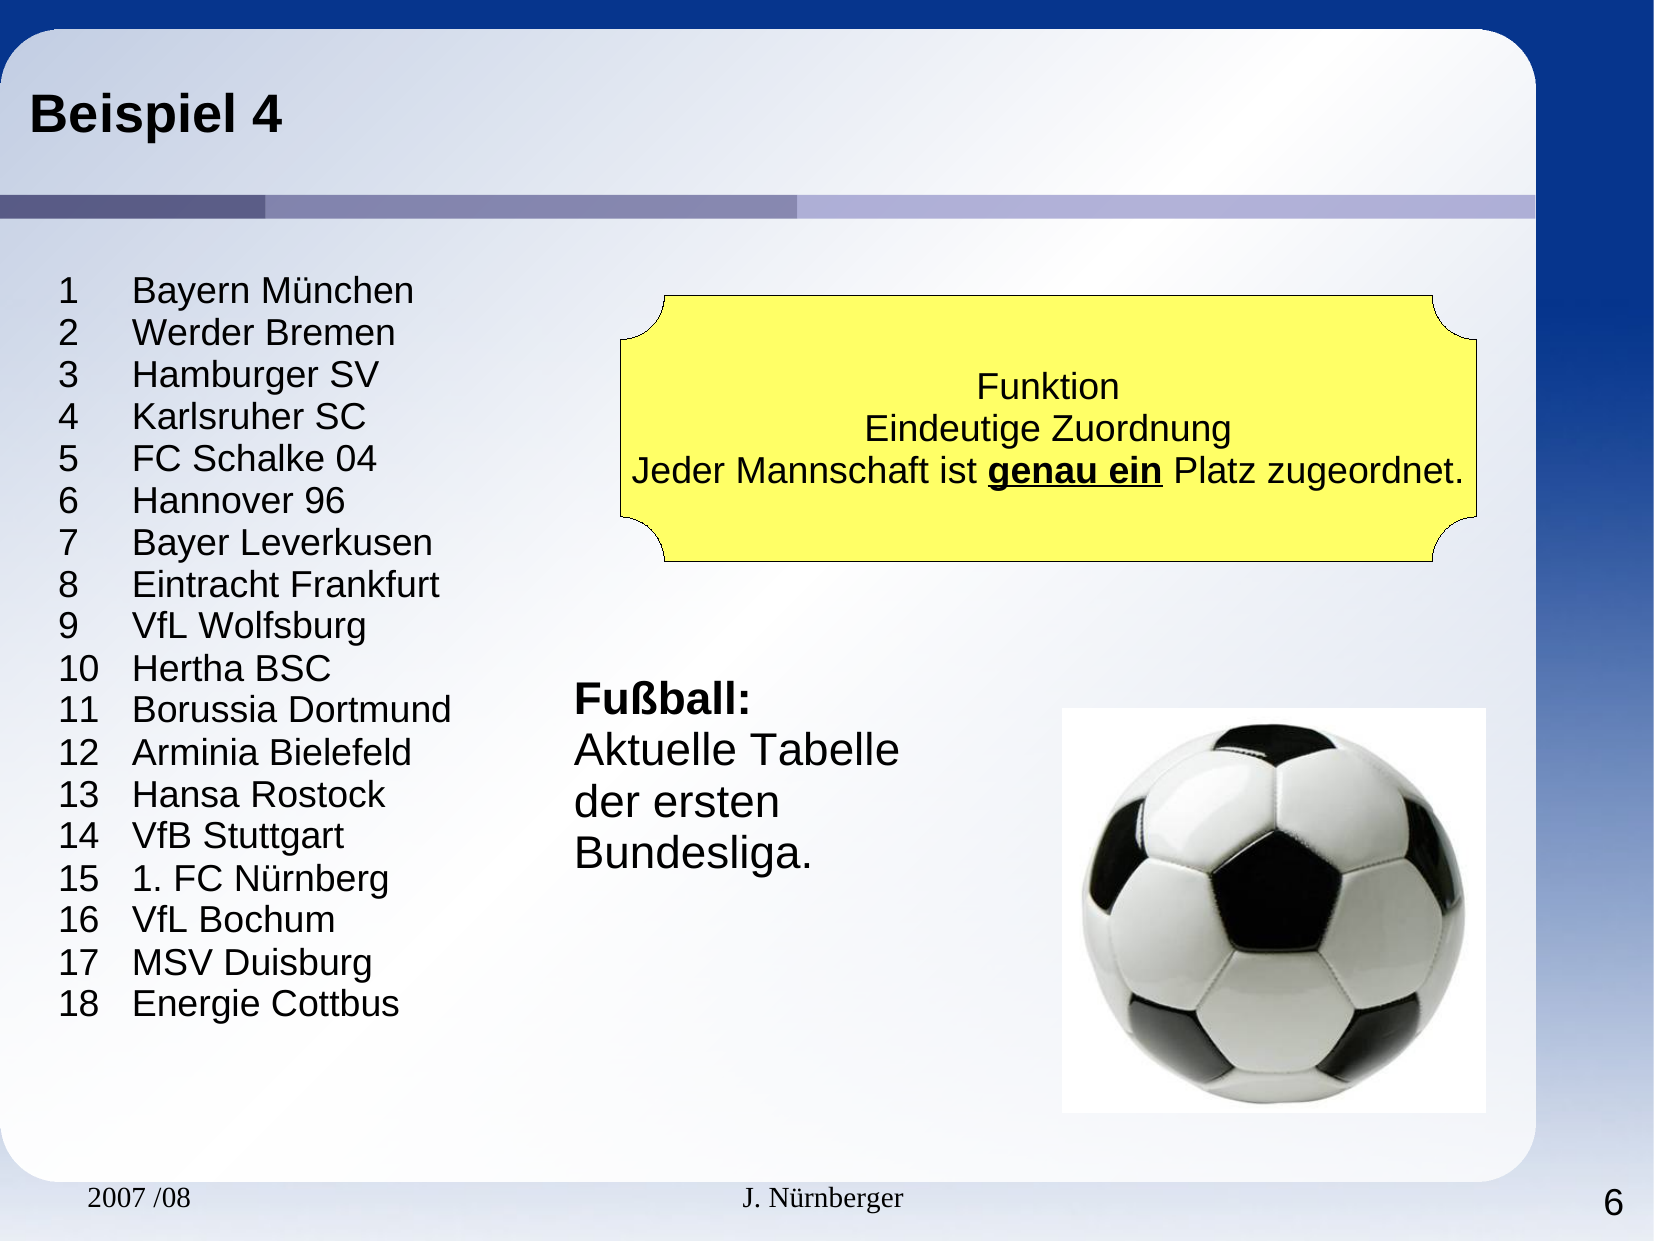

# Beispiel 4
1 	Bayern München
2 	Werder Bremen
3 	Hamburger SV
4 	Karlsruher SC
5 	FC Schalke 04
6 	Hannover 96
7 	Bayer Leverkusen
8 	Eintracht Frankfurt
9 	VfL Wolfsburg
10 	Hertha BSC
11 	Borussia Dortmund
12 	Arminia Bielefeld
13 	Hansa Rostock
14 	VfB Stuttgart
15 	1. FC Nürnberg
16 	VfL Bochum
17 	MSV Duisburg
18 	Energie Cottbus
Funktion
Eindeutige Zuordnung
Jeder Mannschaft ist genau ein Platz zugeordnet.
Fußball:
Aktuelle Tabelle
der ersten
Bundesliga.
2007 /08
J. Nürnberger
6